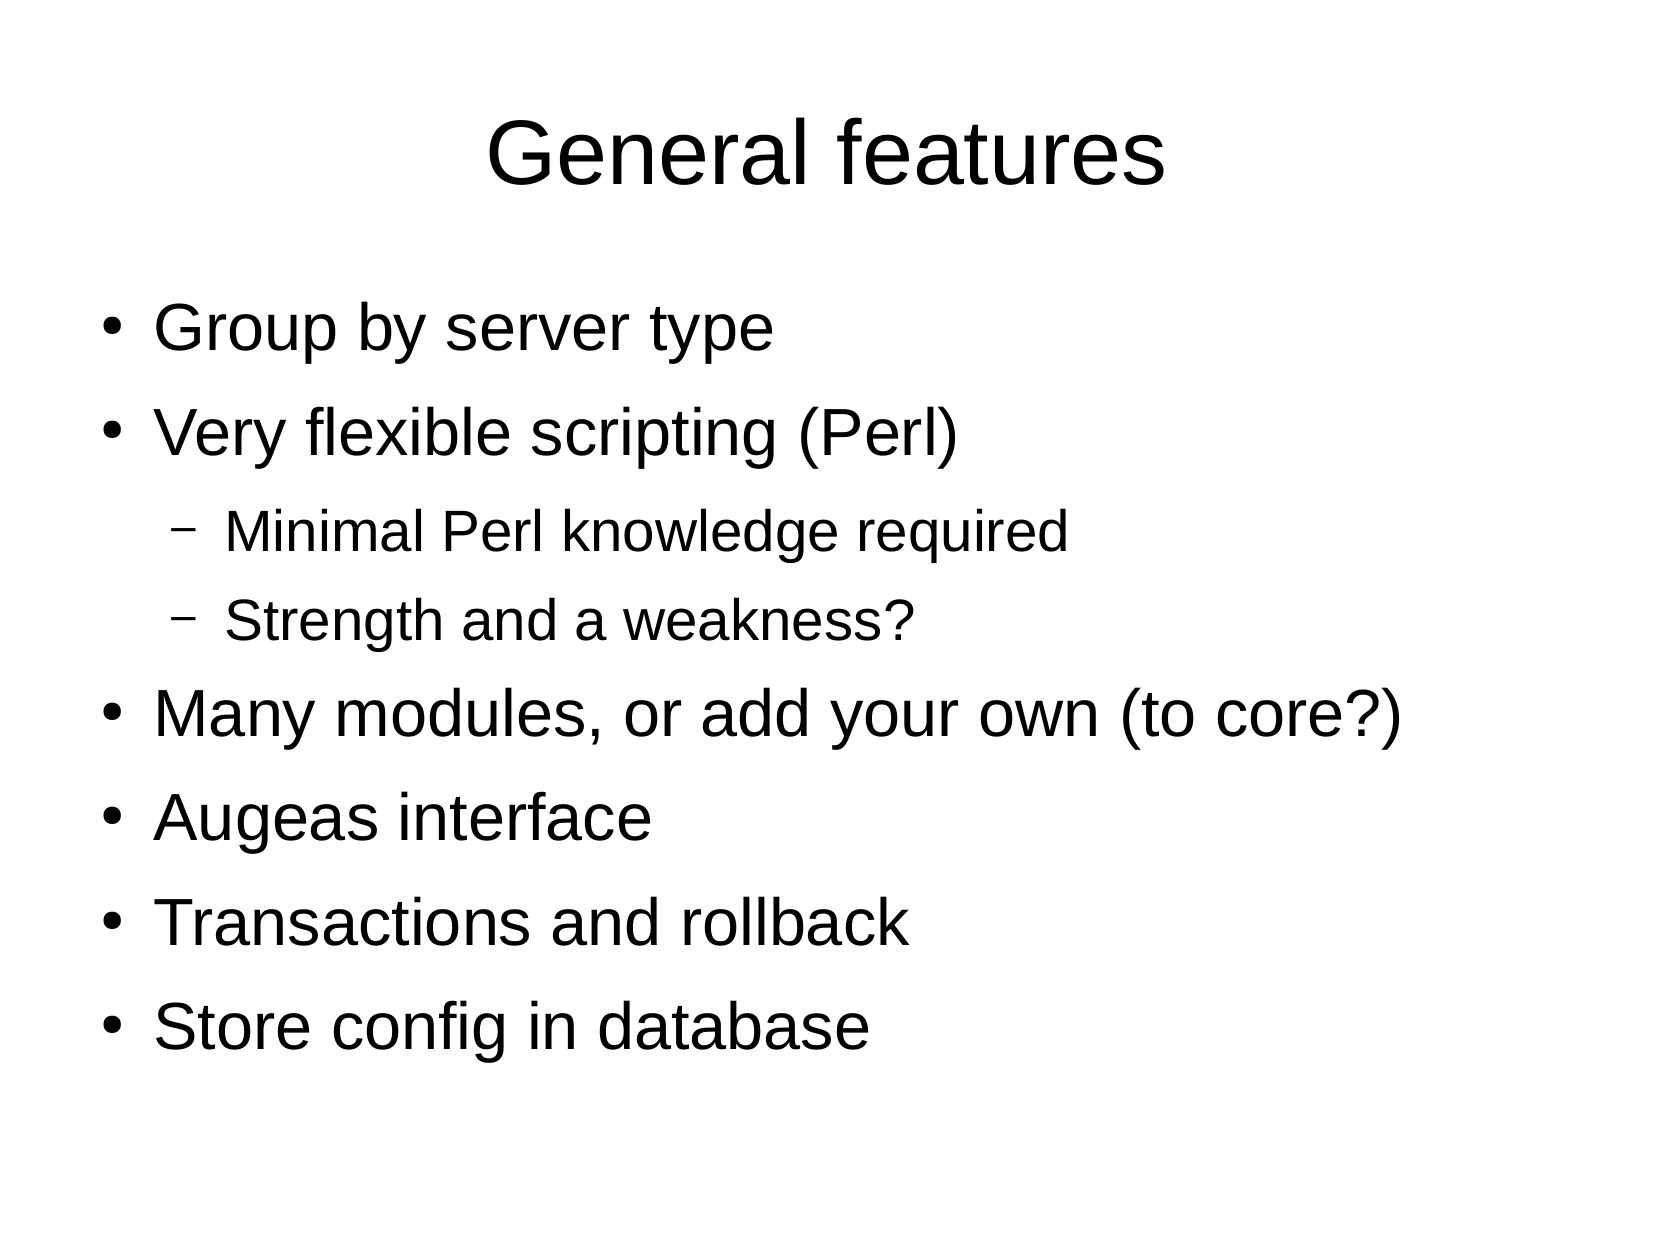

# General features
Group by server type
Very flexible scripting (Perl)
Minimal Perl knowledge required
Strength and a weakness?
Many modules, or add your own (to core?)
Augeas interface
Transactions and rollback
Store config in database